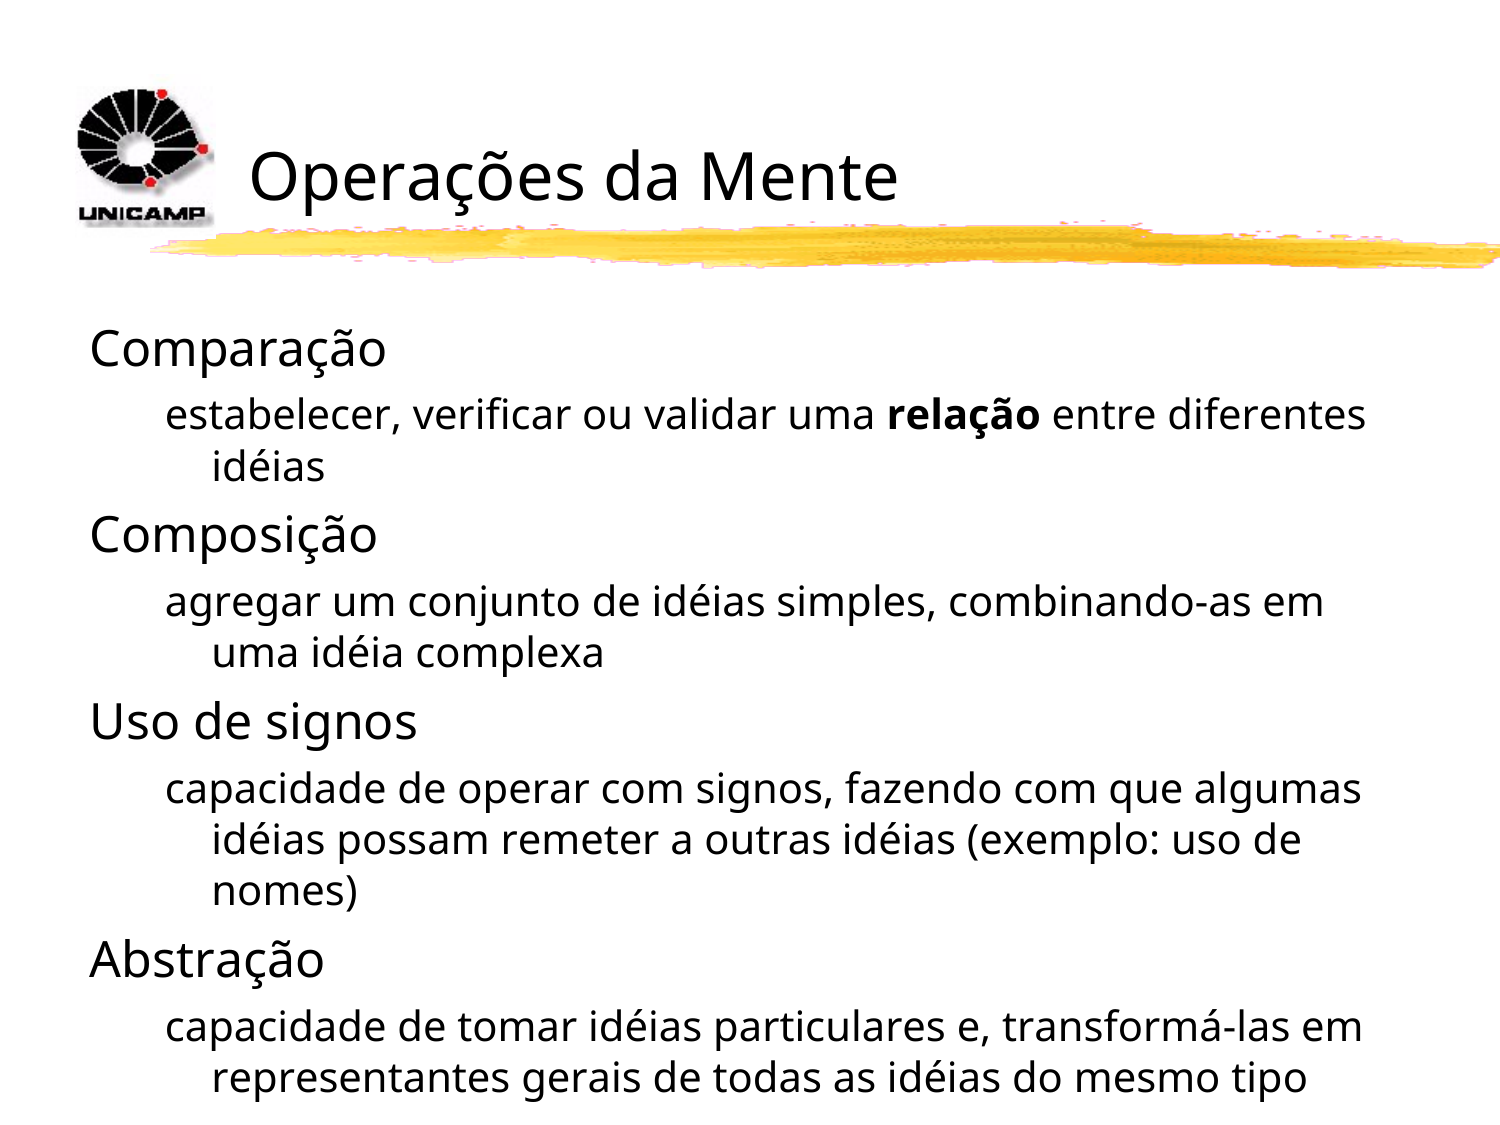

# Operações da Mente
Comparação
estabelecer, verificar ou validar uma relação entre diferentes idéias
Composição
agregar um conjunto de idéias simples, combinando-as em uma idéia complexa
Uso de signos
capacidade de operar com signos, fazendo com que algumas idéias possam remeter a outras idéias (exemplo: uso de nomes)
Abstração
capacidade de tomar idéias particulares e, transformá-las em representantes gerais de todas as idéias do mesmo tipo